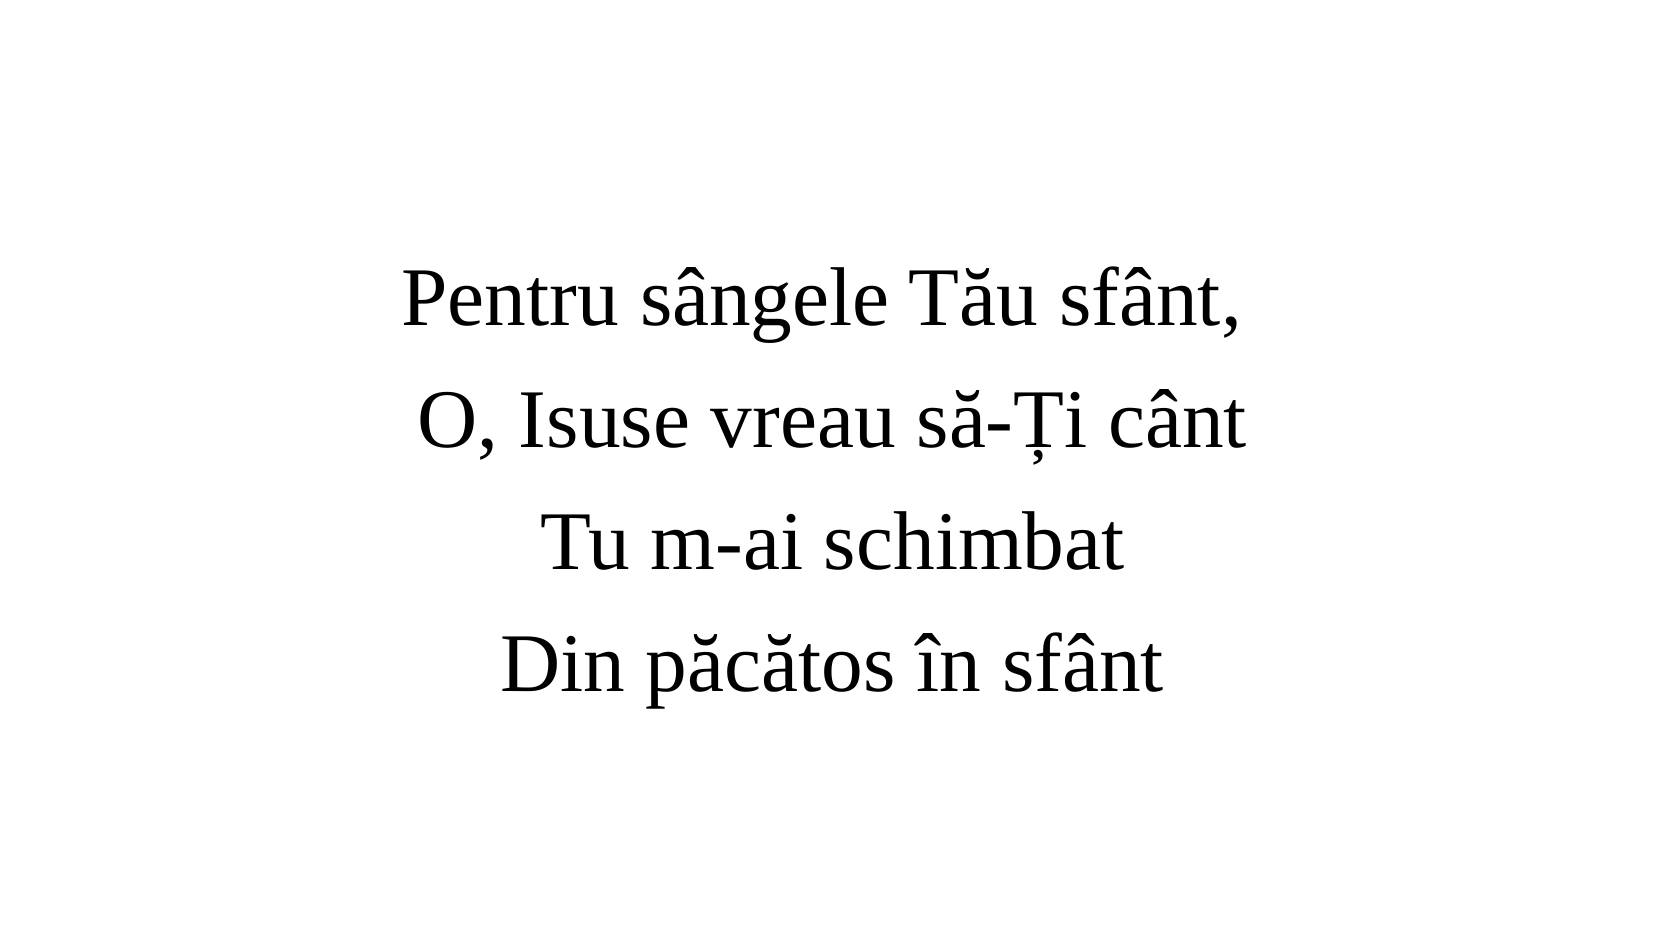

# Pentru sângele Tău sfânt,
O, Isuse vreau să-Ți cânt
Tu m-ai schimbat
Din păcătos în sfânt